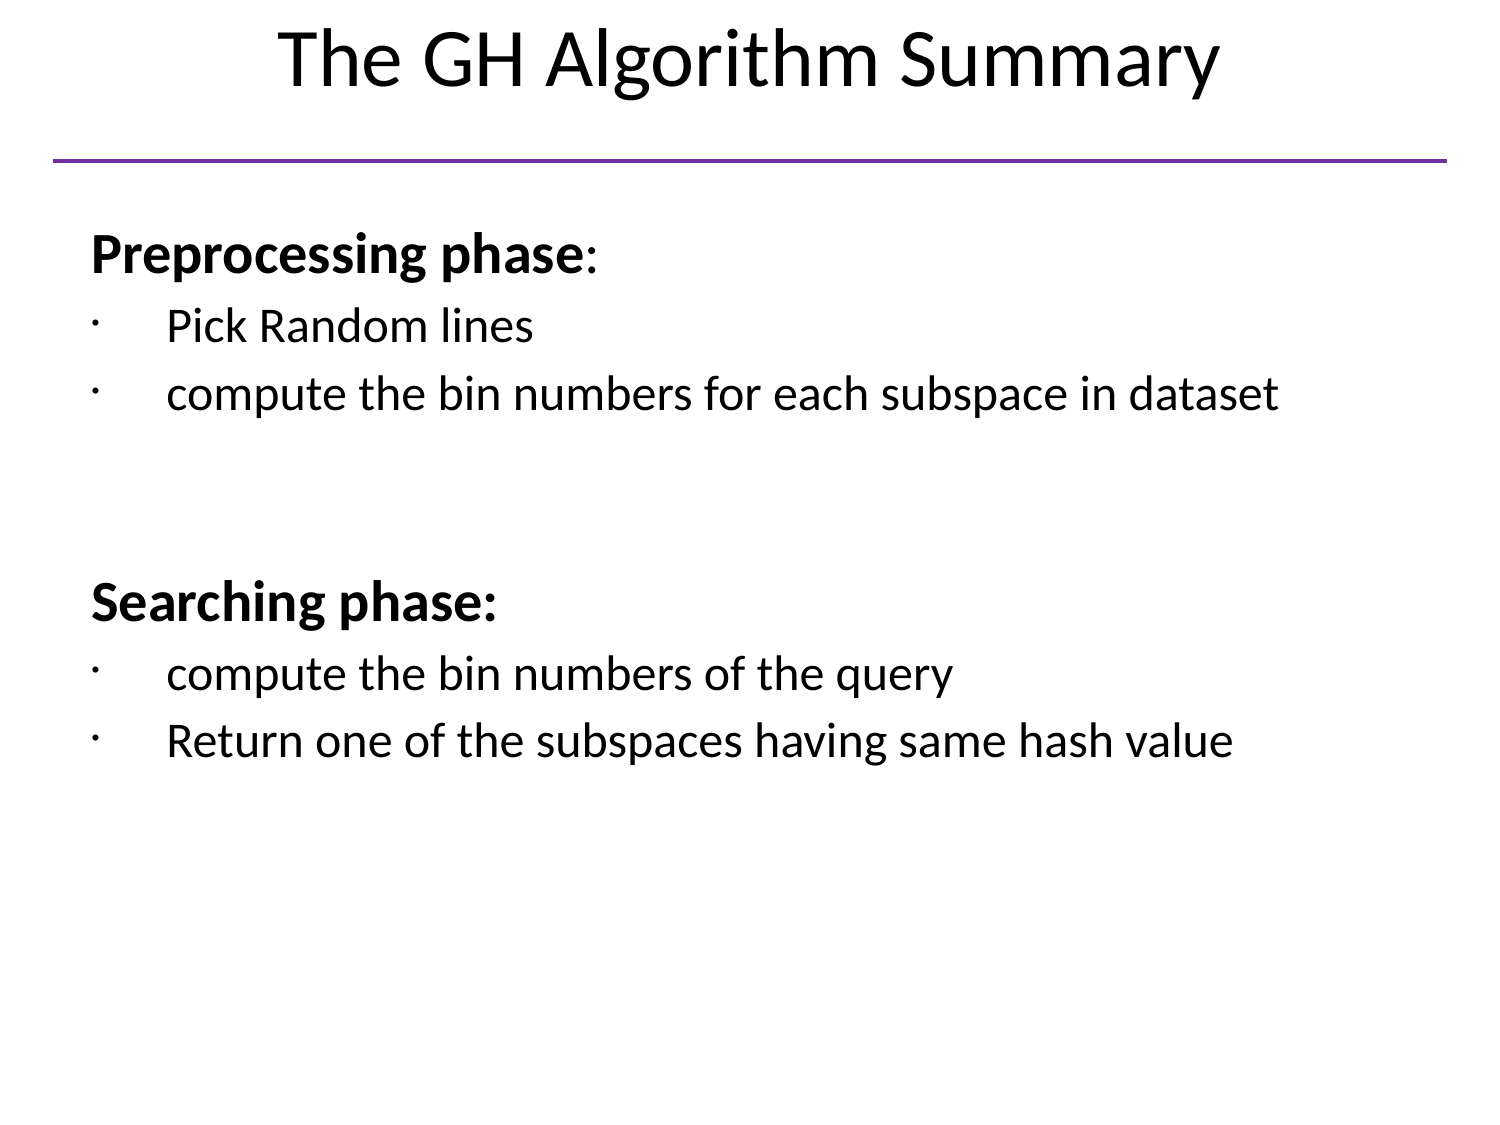

# The GH Algorithm Summary
Preprocessing phase:
Pick Random lines
compute the bin numbers for each subspace in dataset
Searching phase:
compute the bin numbers of the query
Return one of the subspaces having same hash value